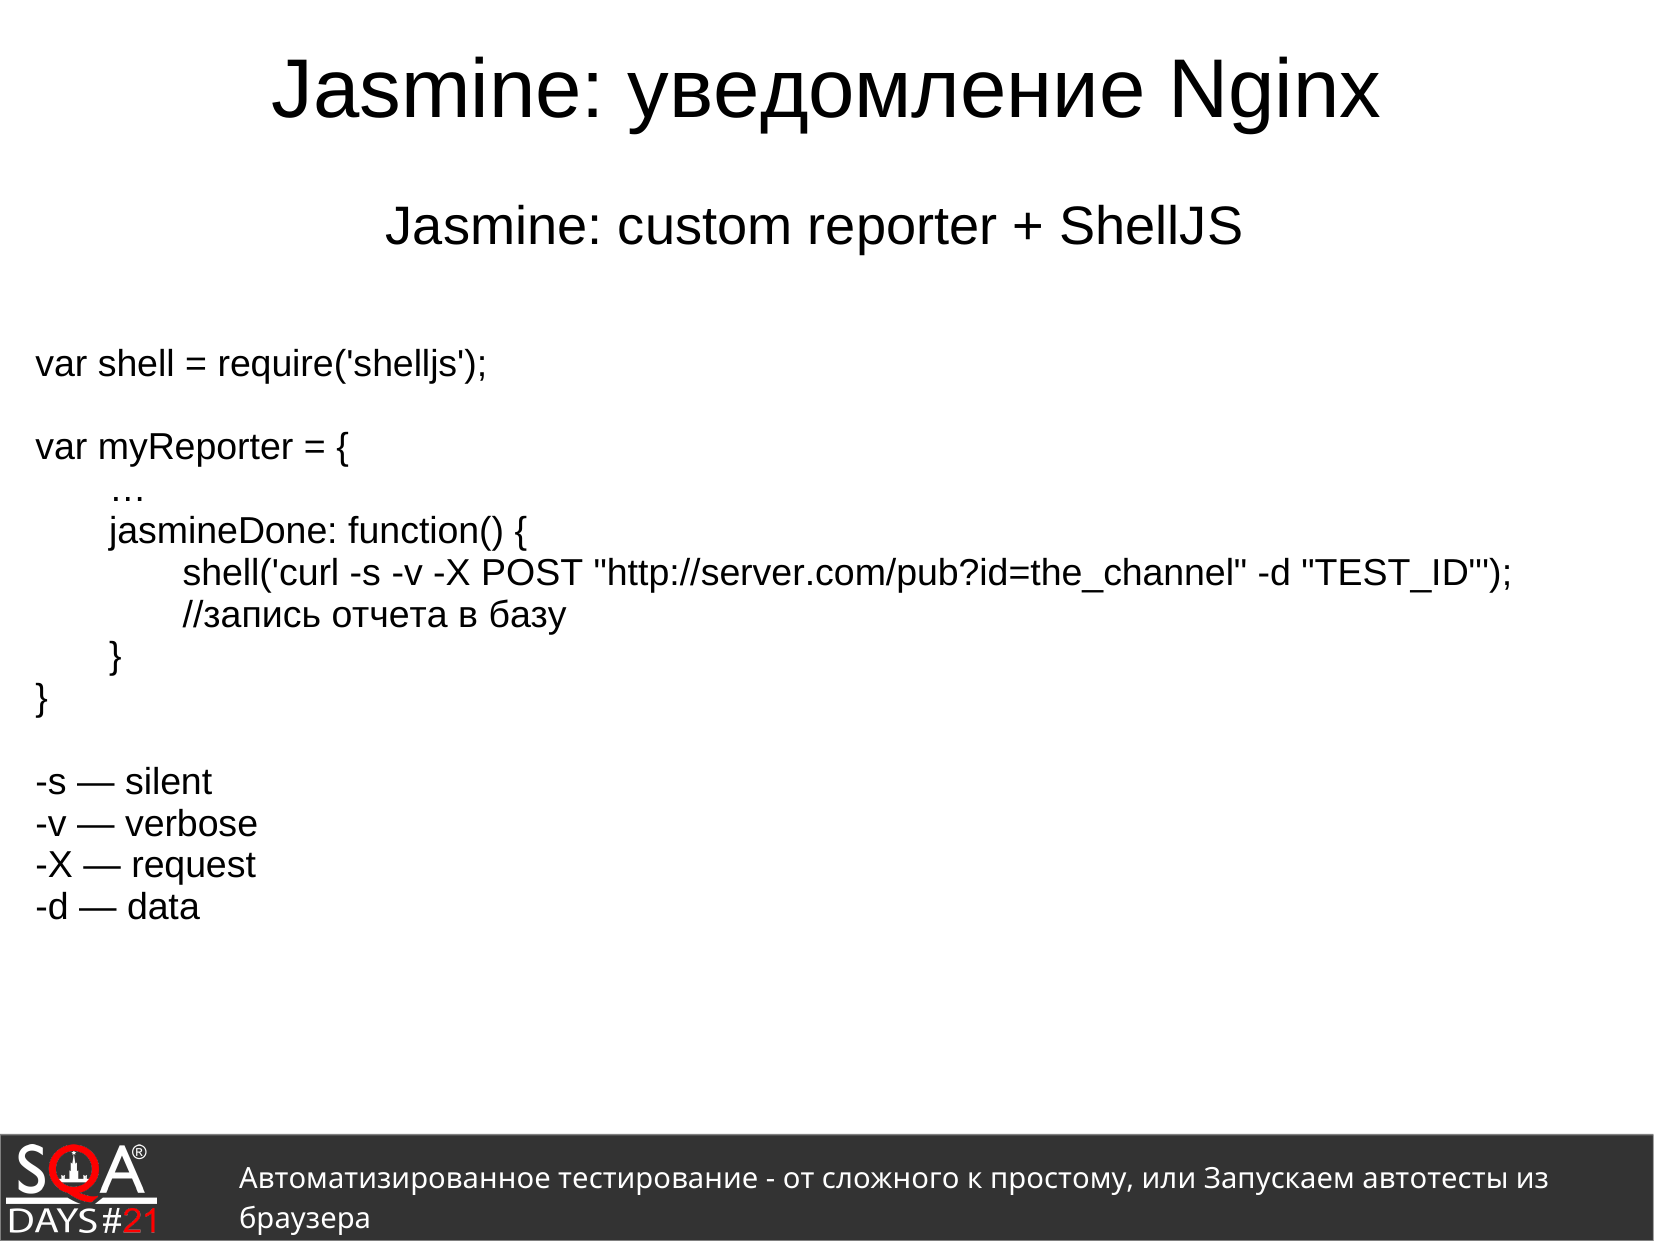

Jasmine: уведомление Nginx
Jasmine: custom reporter + ShellJS
var shell = require('shelljs');
var myReporter = {
	…
	jasmineDone: function() {
		shell('curl -s -v -X POST "http://server.com/pub?id=the_channel" -d "TEST_ID"');
		//запись отчета в базу
	}
}
-s — silent
-v — verbose
-X — request
-d — data
Автоматизированное тестирование - от сложного к простому, или Запускаем автотесты из браузера